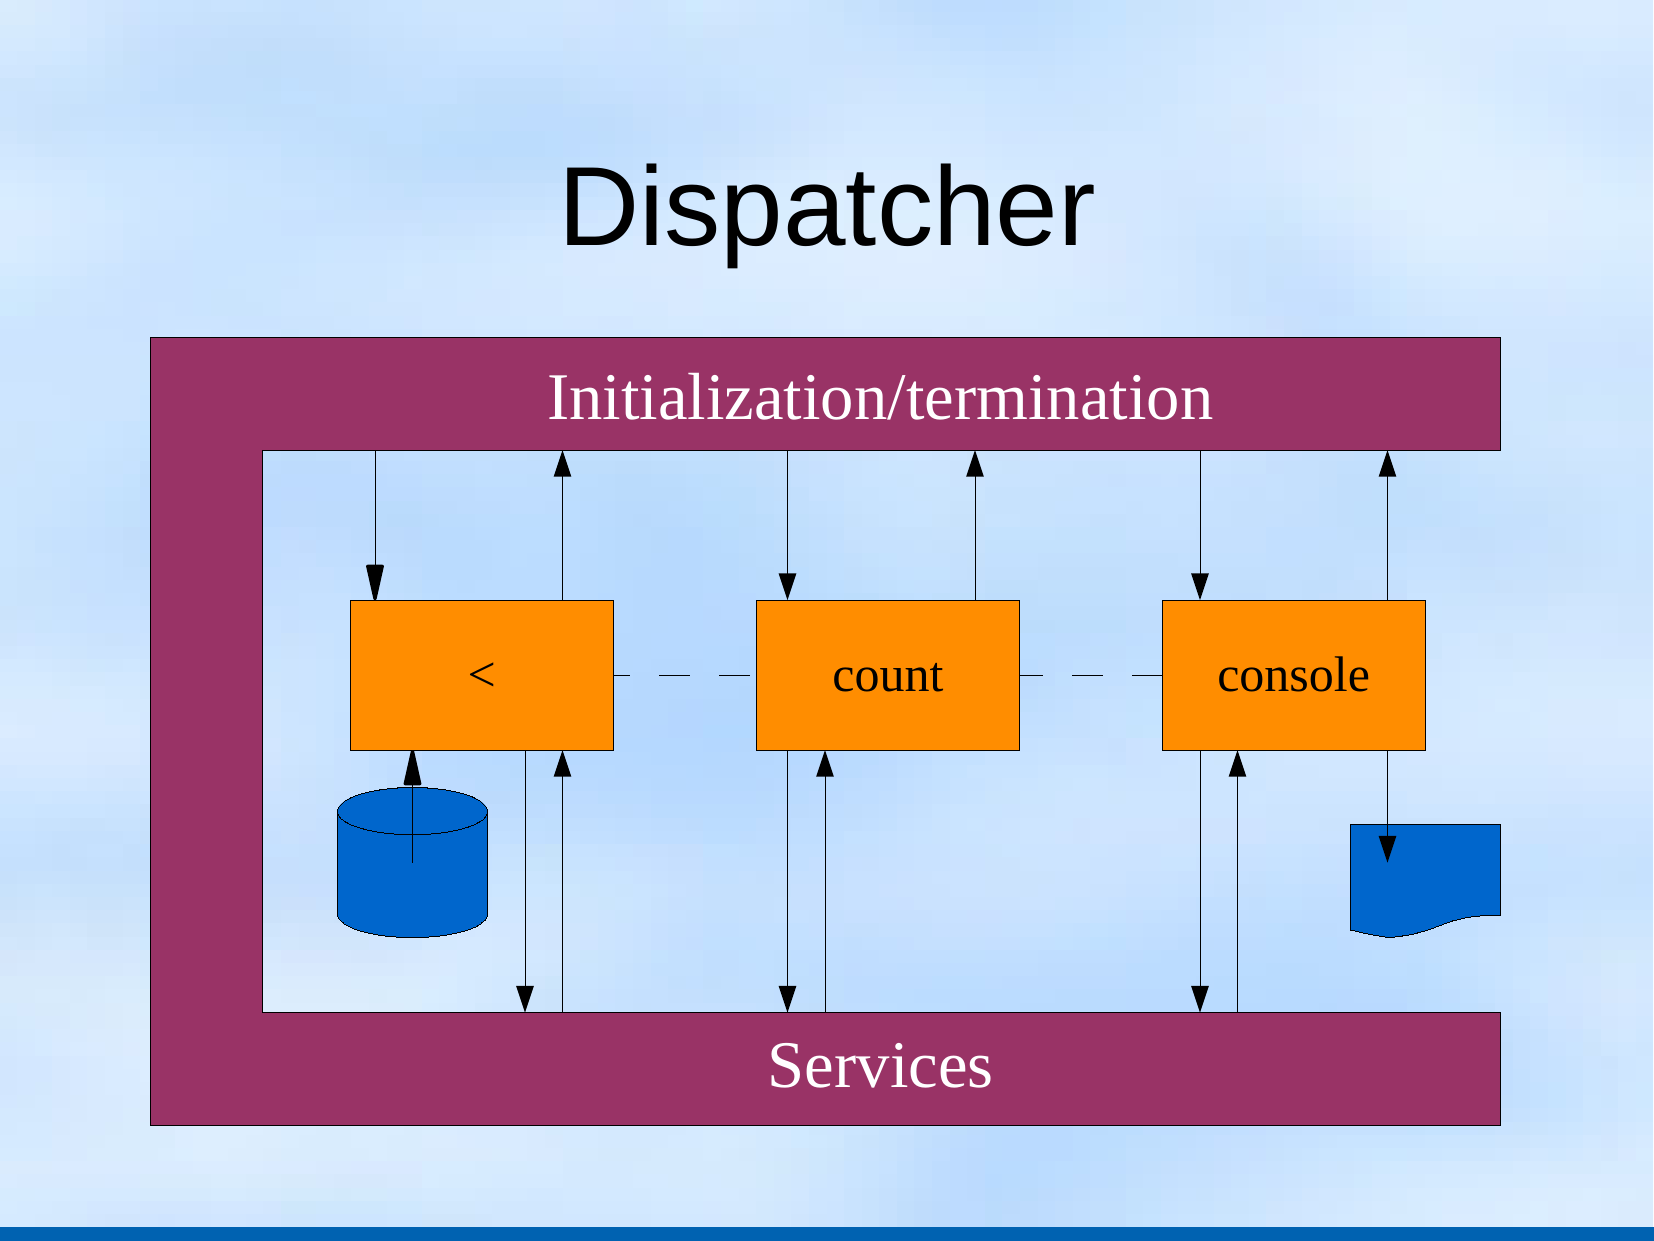

# Dispatcher
Initialization/termination
<
count
console
Services